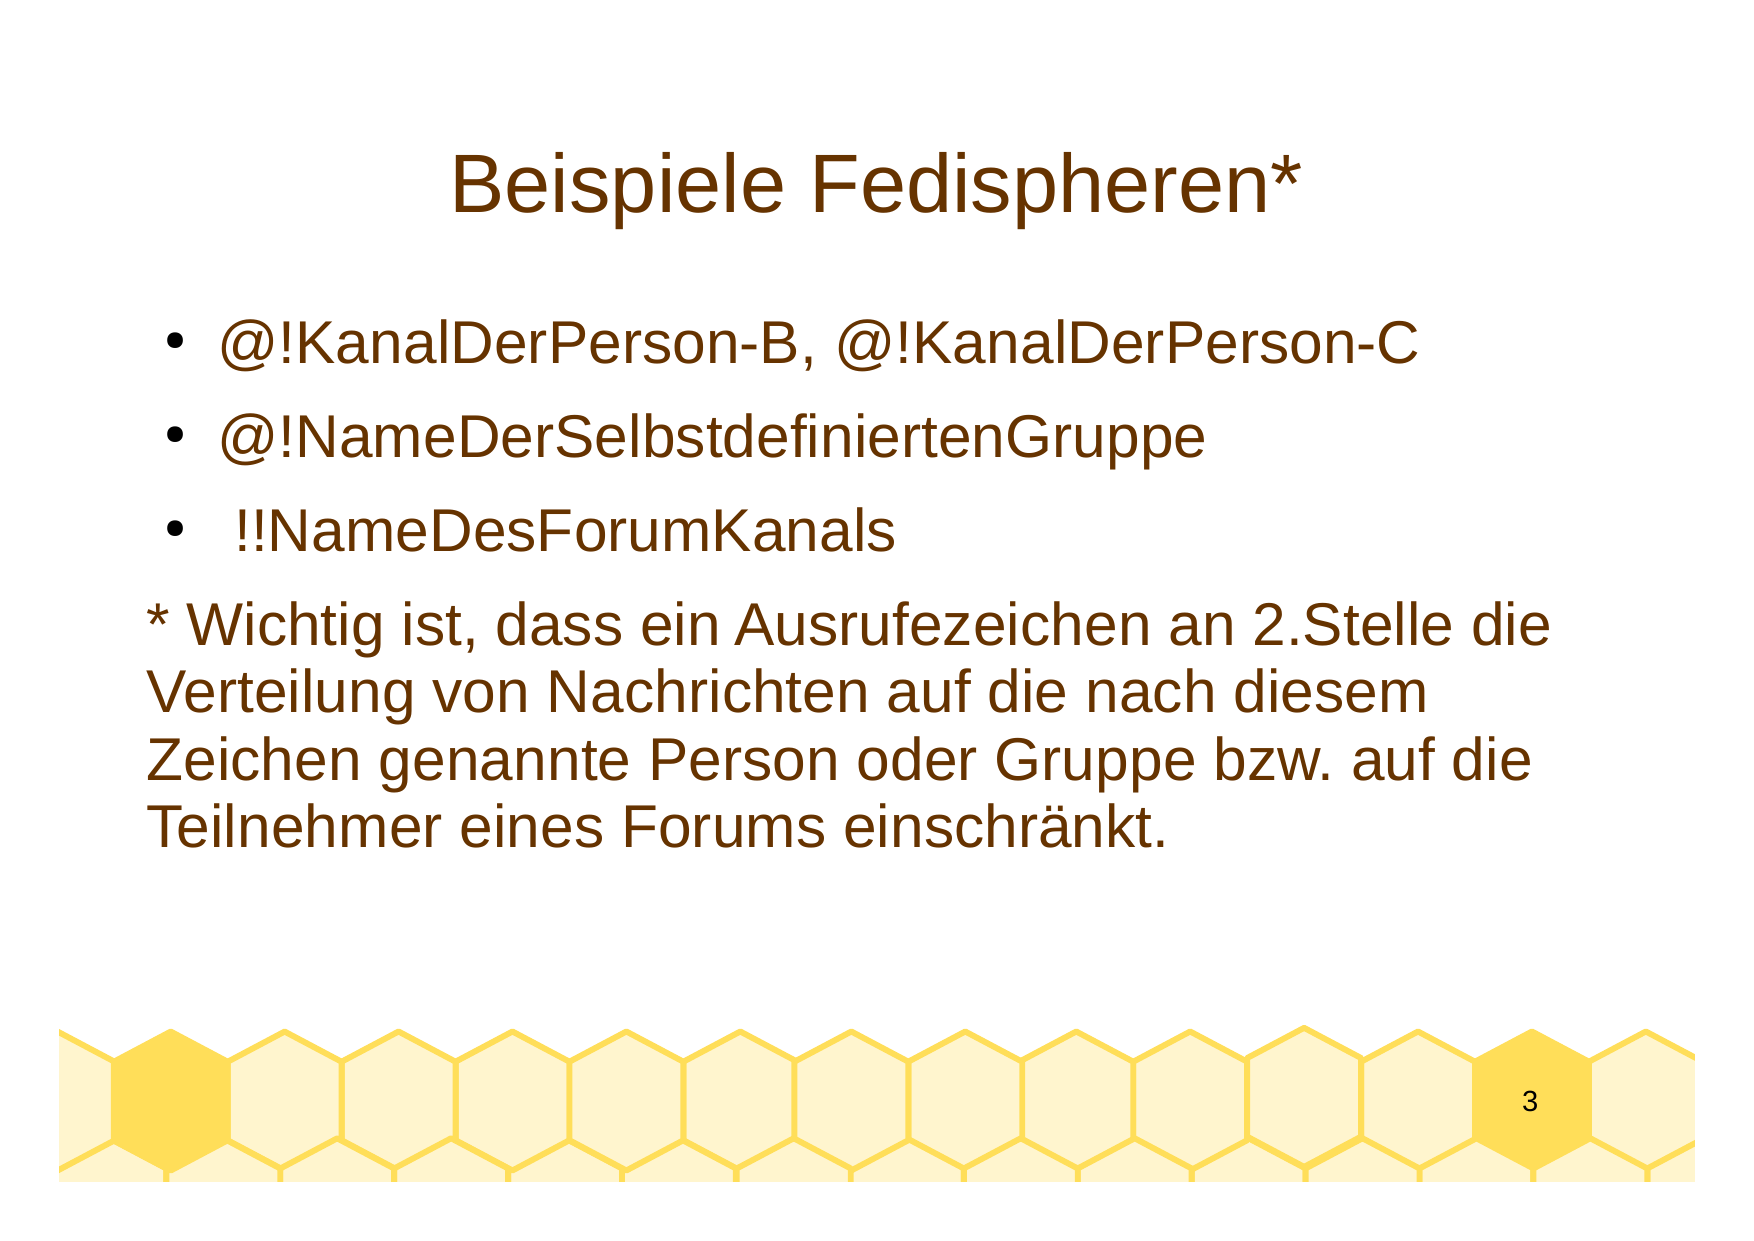

# Beispiele Fedispheren*
@!KanalDerPerson-B, @!KanalDerPerson-C
@!NameDerSelbstdefiniertenGruppe
 !!NameDesForumKanals
* Wichtig ist, dass ein Ausrufezeichen an 2.Stelle die Verteilung von Nachrichten auf die nach diesem Zeichen genannte Person oder Gruppe bzw. auf die Teilnehmer eines Forums einschränkt.